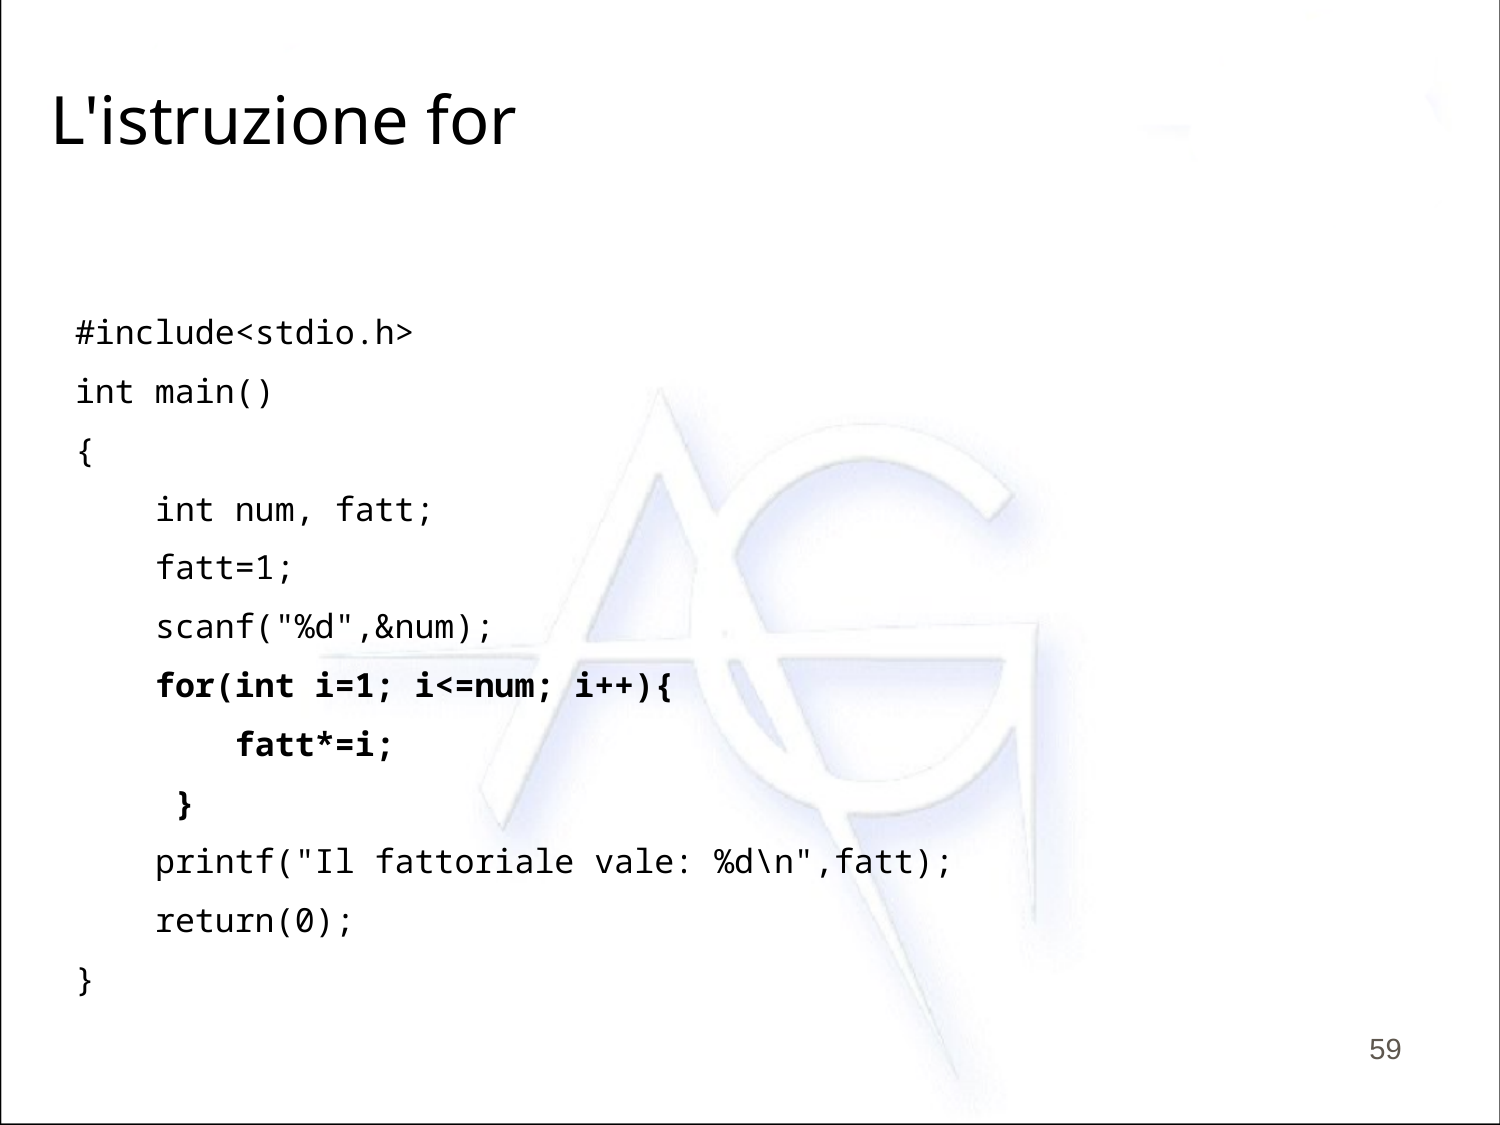

# L'istruzione for
#include<stdio.h>
int main()
{
 int num, fatt;
 fatt=1;
 scanf("%d",&num);
 for(int i=1; i<=num; i++){
 fatt*=i;
 }
 printf("Il fattoriale vale: %d\n",fatt);
 return(0);
}
59